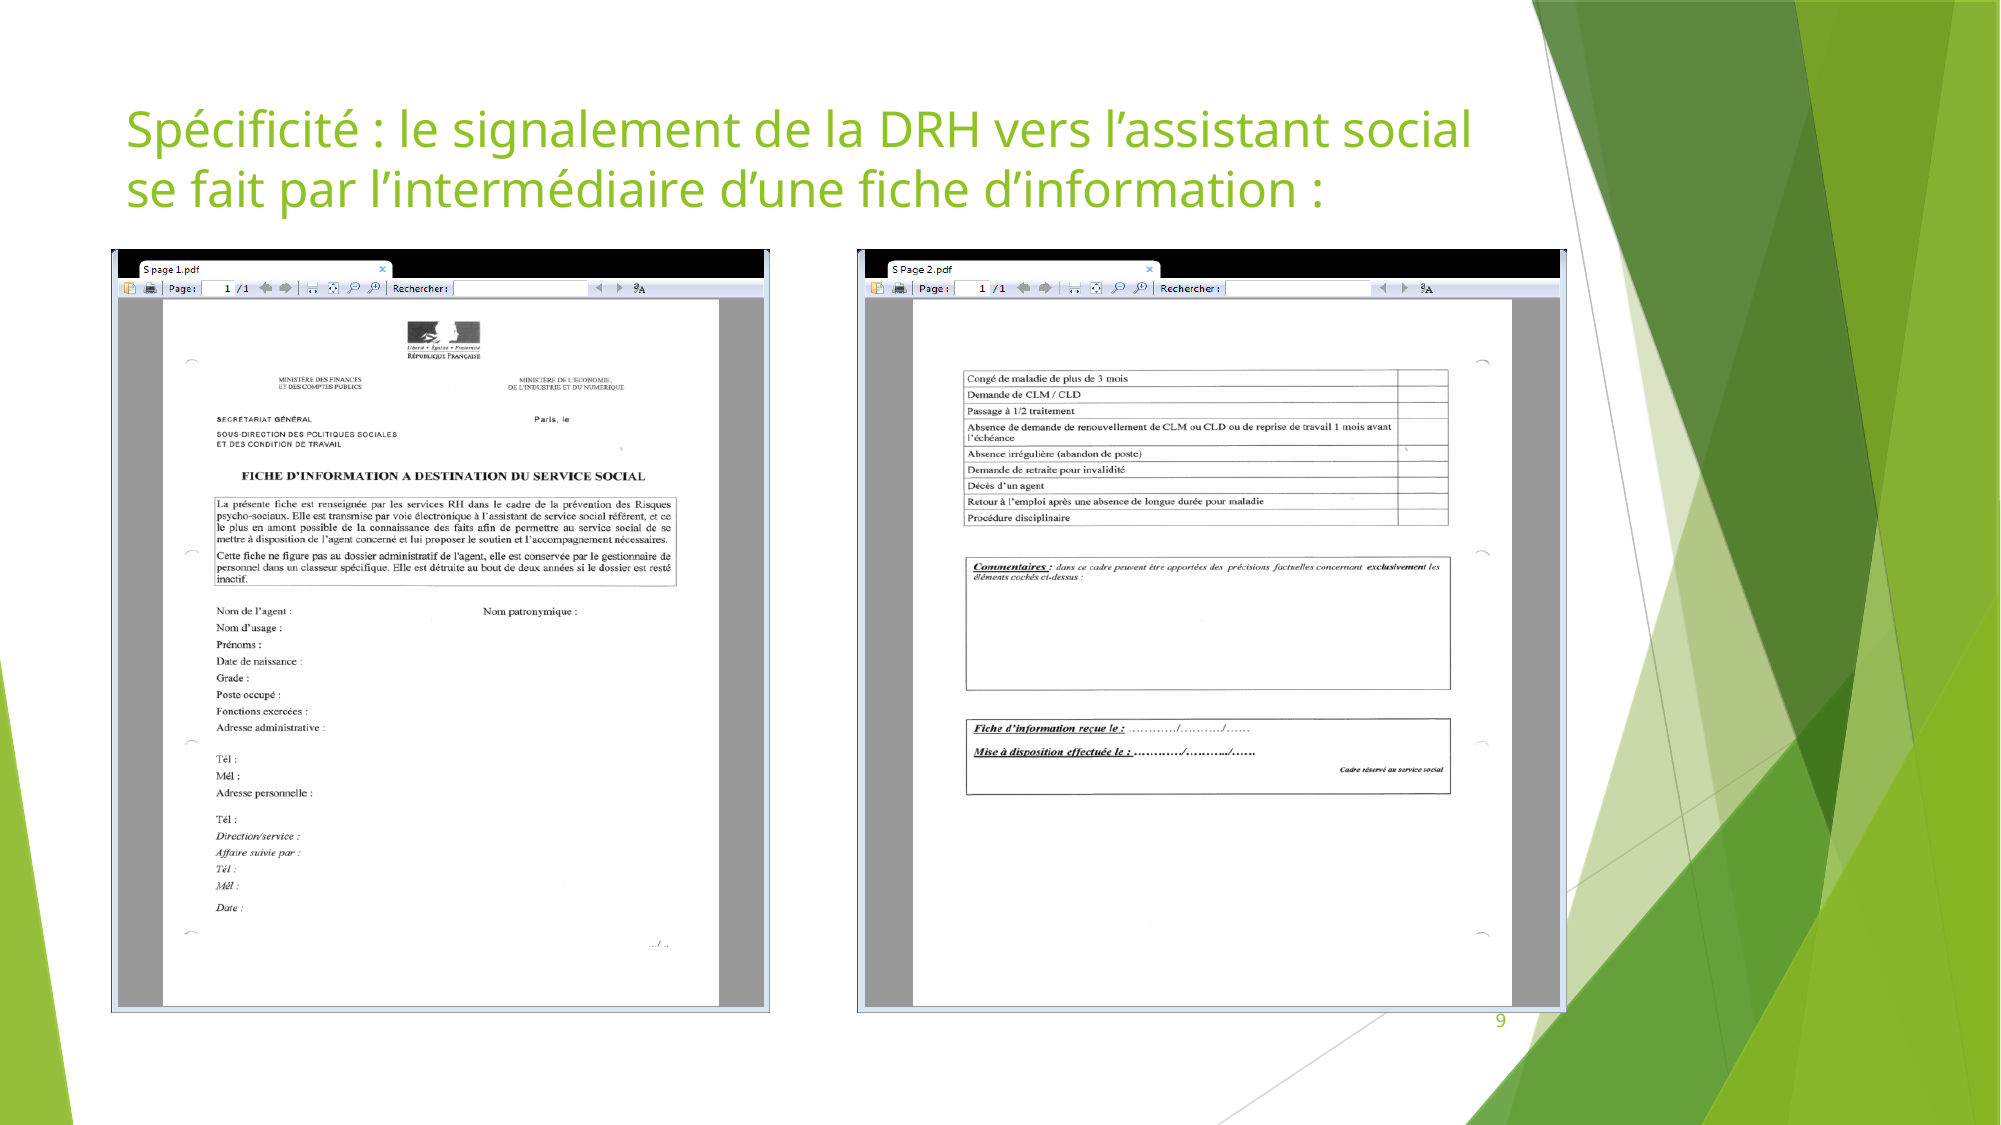

# Spécificité : le signalement de la DRH vers l’assistant social se fait par l’intermédiaire d’une fiche d’information :